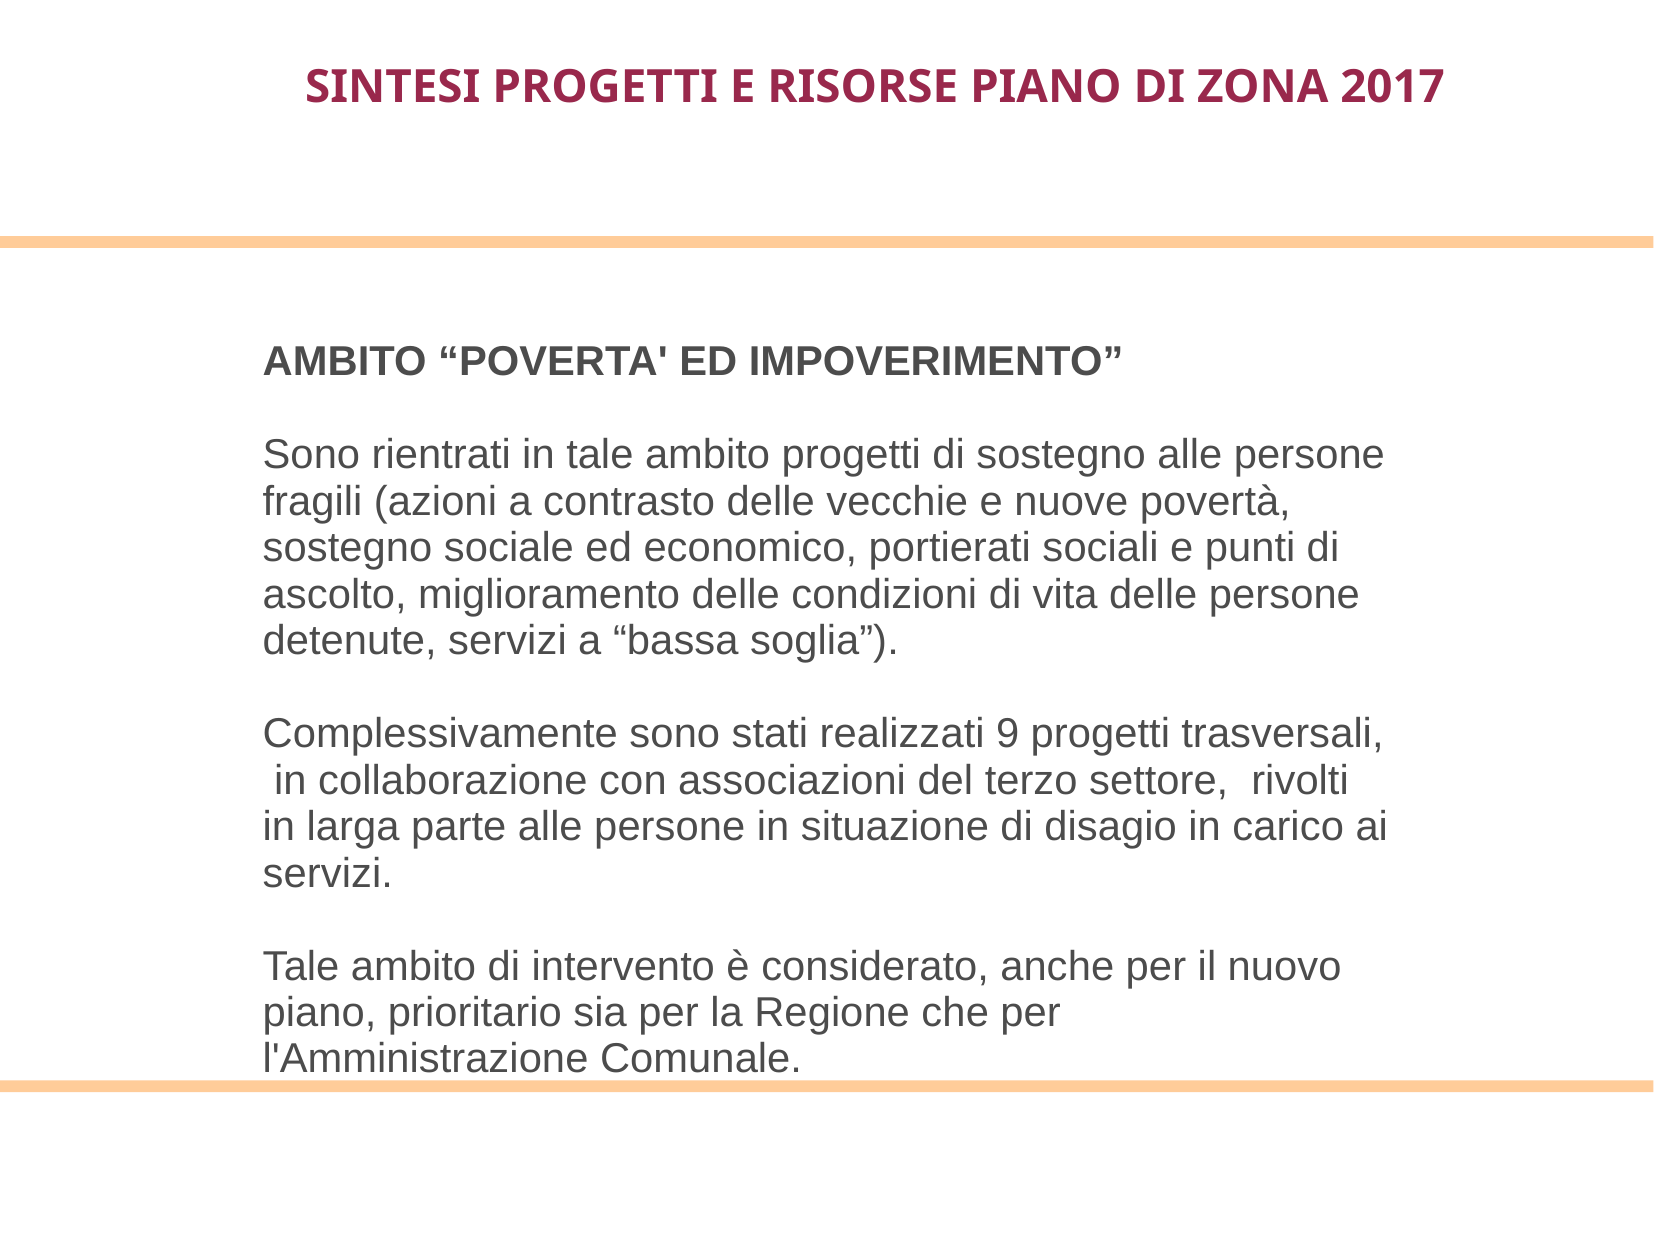

SINTESI PROGETTI E RISORSE PIANO DI ZONA 2017
AMBITO “POVERTA' ED IMPOVERIMENTO”
Sono rientrati in tale ambito progetti di sostegno alle persone fragili (azioni a contrasto delle vecchie e nuove povertà, sostegno sociale ed economico, portierati sociali e punti di ascolto, miglioramento delle condizioni di vita delle persone detenute, servizi a “bassa soglia”).
Complessivamente sono stati realizzati 9 progetti trasversali, in collaborazione con associazioni del terzo settore, rivolti in larga parte alle persone in situazione di disagio in carico ai servizi.
Tale ambito di intervento è considerato, anche per il nuovo piano, prioritario sia per la Regione che per l'Amministrazione Comunale.
#